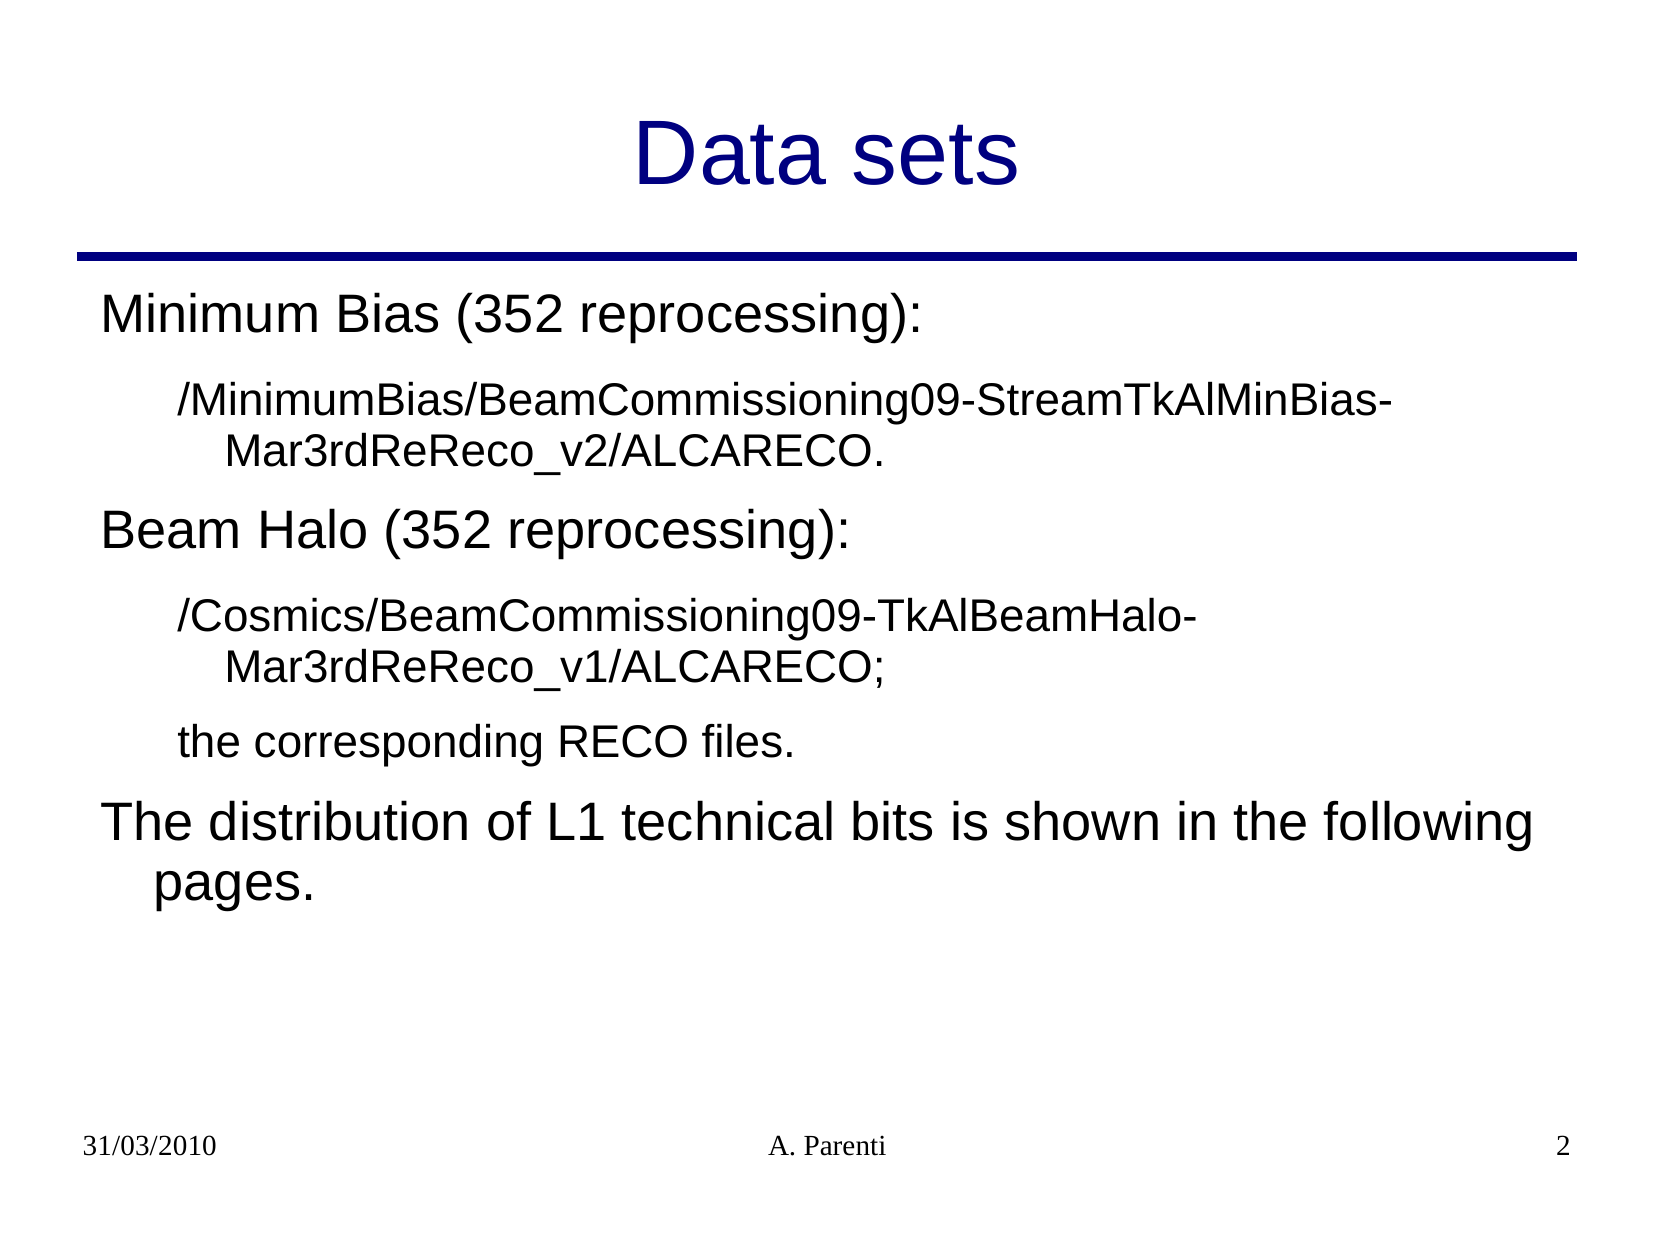

# Data sets
Minimum Bias (352 reprocessing):
/MinimumBias/BeamCommissioning09-StreamTkAlMinBias-Mar3rdReReco_v2/ALCARECO.
Beam Halo (352 reprocessing):
/Cosmics/BeamCommissioning09-TkAlBeamHalo-Mar3rdReReco_v1/ALCARECO;
the corresponding RECO files.
The distribution of L1 technical bits is shown in the following pages.
2